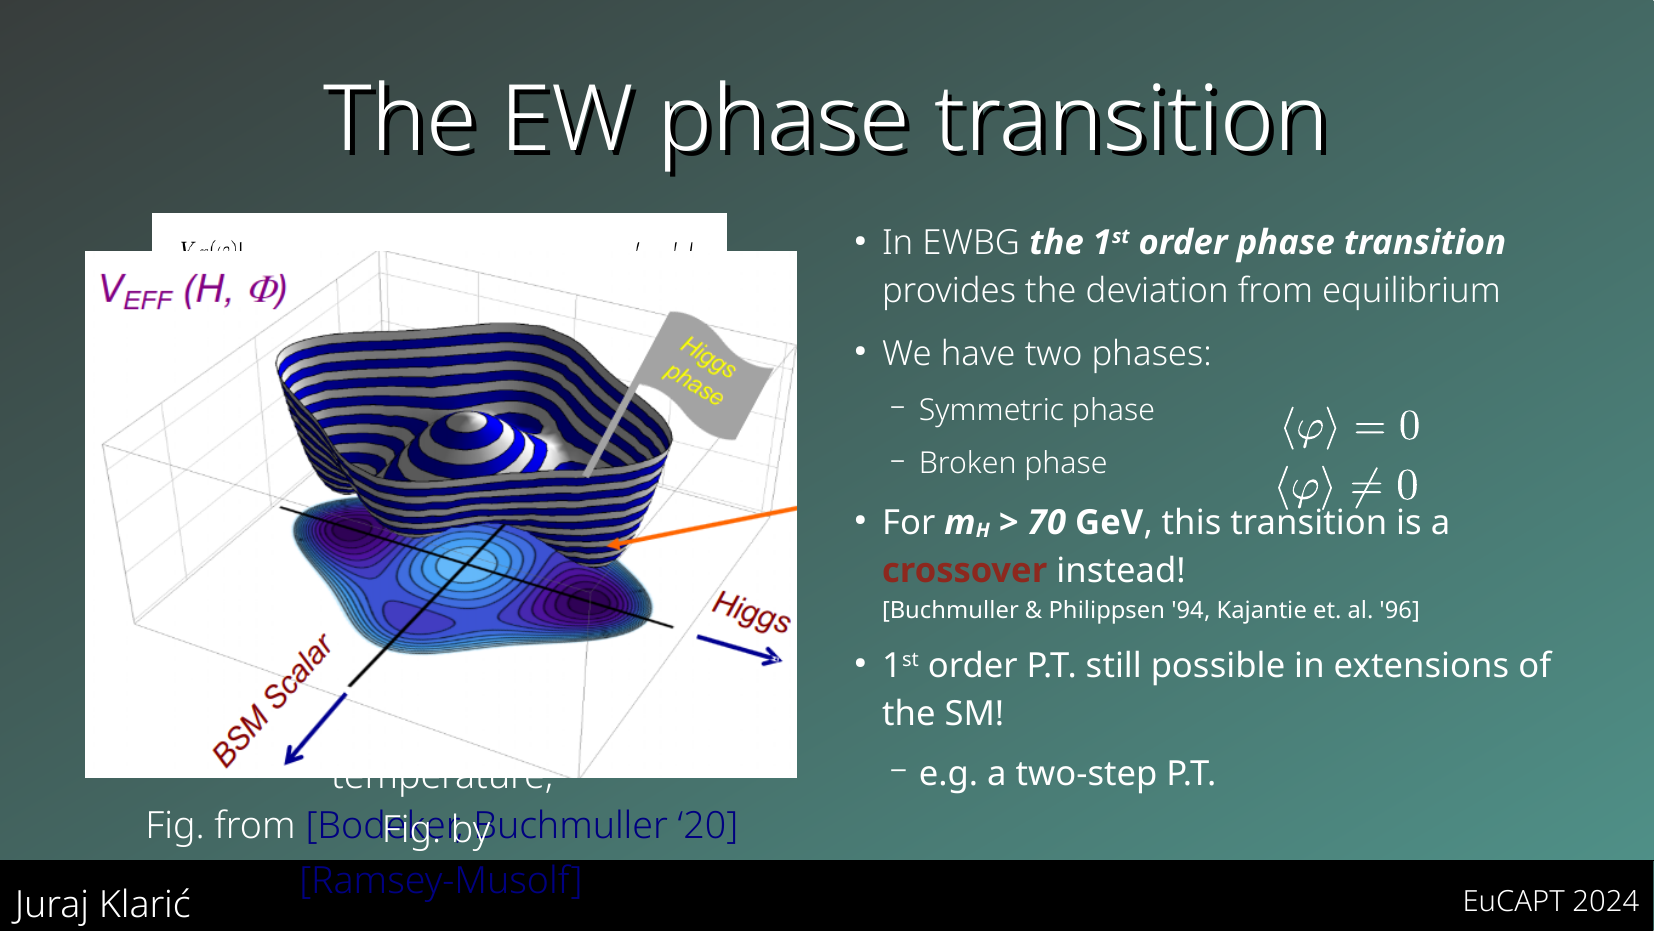

# The EW phase transition
In EWBG the 1st order phase transition provides the deviation from equilibrium
We have two phases:
Symmetric phase
Broken phase
For mH > 70 GeV, this transition is a crossover instead!
[Buchmuller & Philippsen '94, Kajantie et. al. '96]
1st order P.T. still possible in extensions of the SM!
e.g. a two-step P.T.
Higgs potential at finite temperature,
Fig. from [Bodeker, Buchmuller ‘20]
Fig. by [Ramsey-Musolf]
Juraj Klarić
EuCAPT 2024